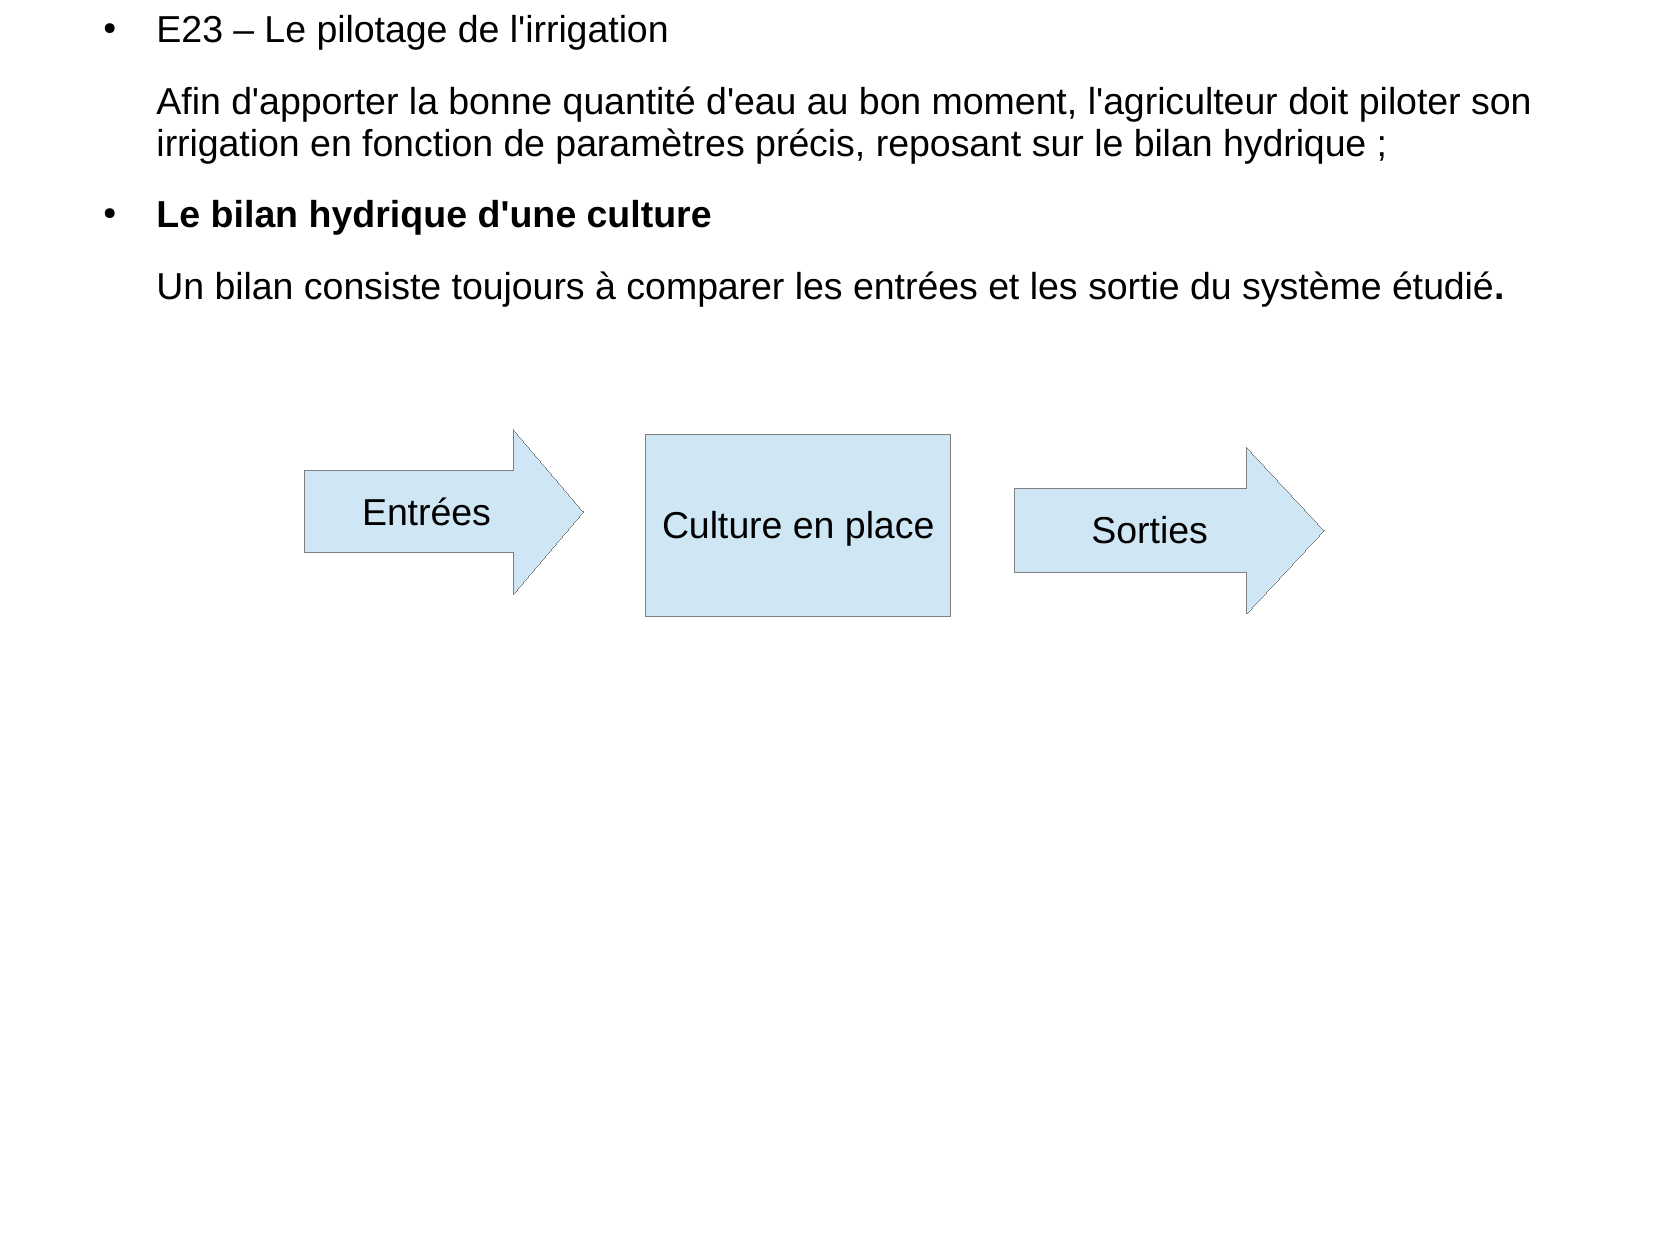

# E23 – Le pilotage de l'irrigation
Afin d'apporter la bonne quantité d'eau au bon moment, l'agriculteur doit piloter son irrigation en fonction de paramètres précis, reposant sur le bilan hydrique ;
Le bilan hydrique d'une culture
Un bilan consiste toujours à comparer les entrées et les sortie du système étudié.
Entrées
Culture en place
Sorties